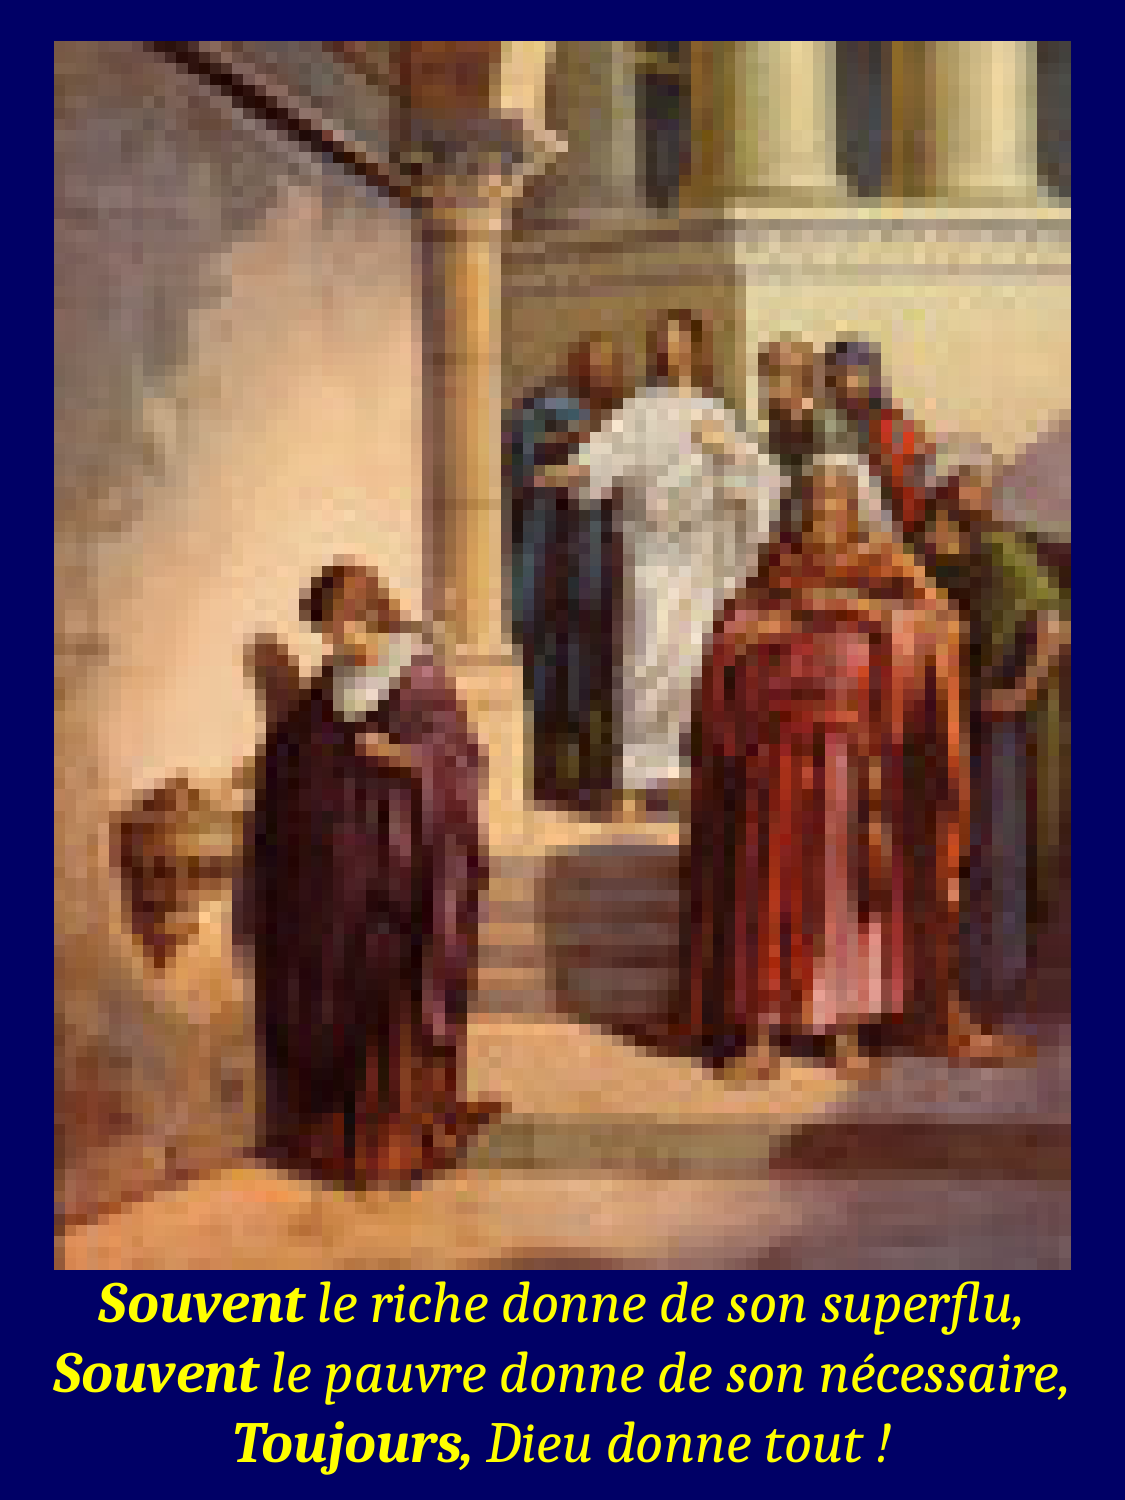

Souvent le riche donne de son superflu,
Souvent le pauvre donne de son nécessaire,
Toujours, Dieu donne tout !